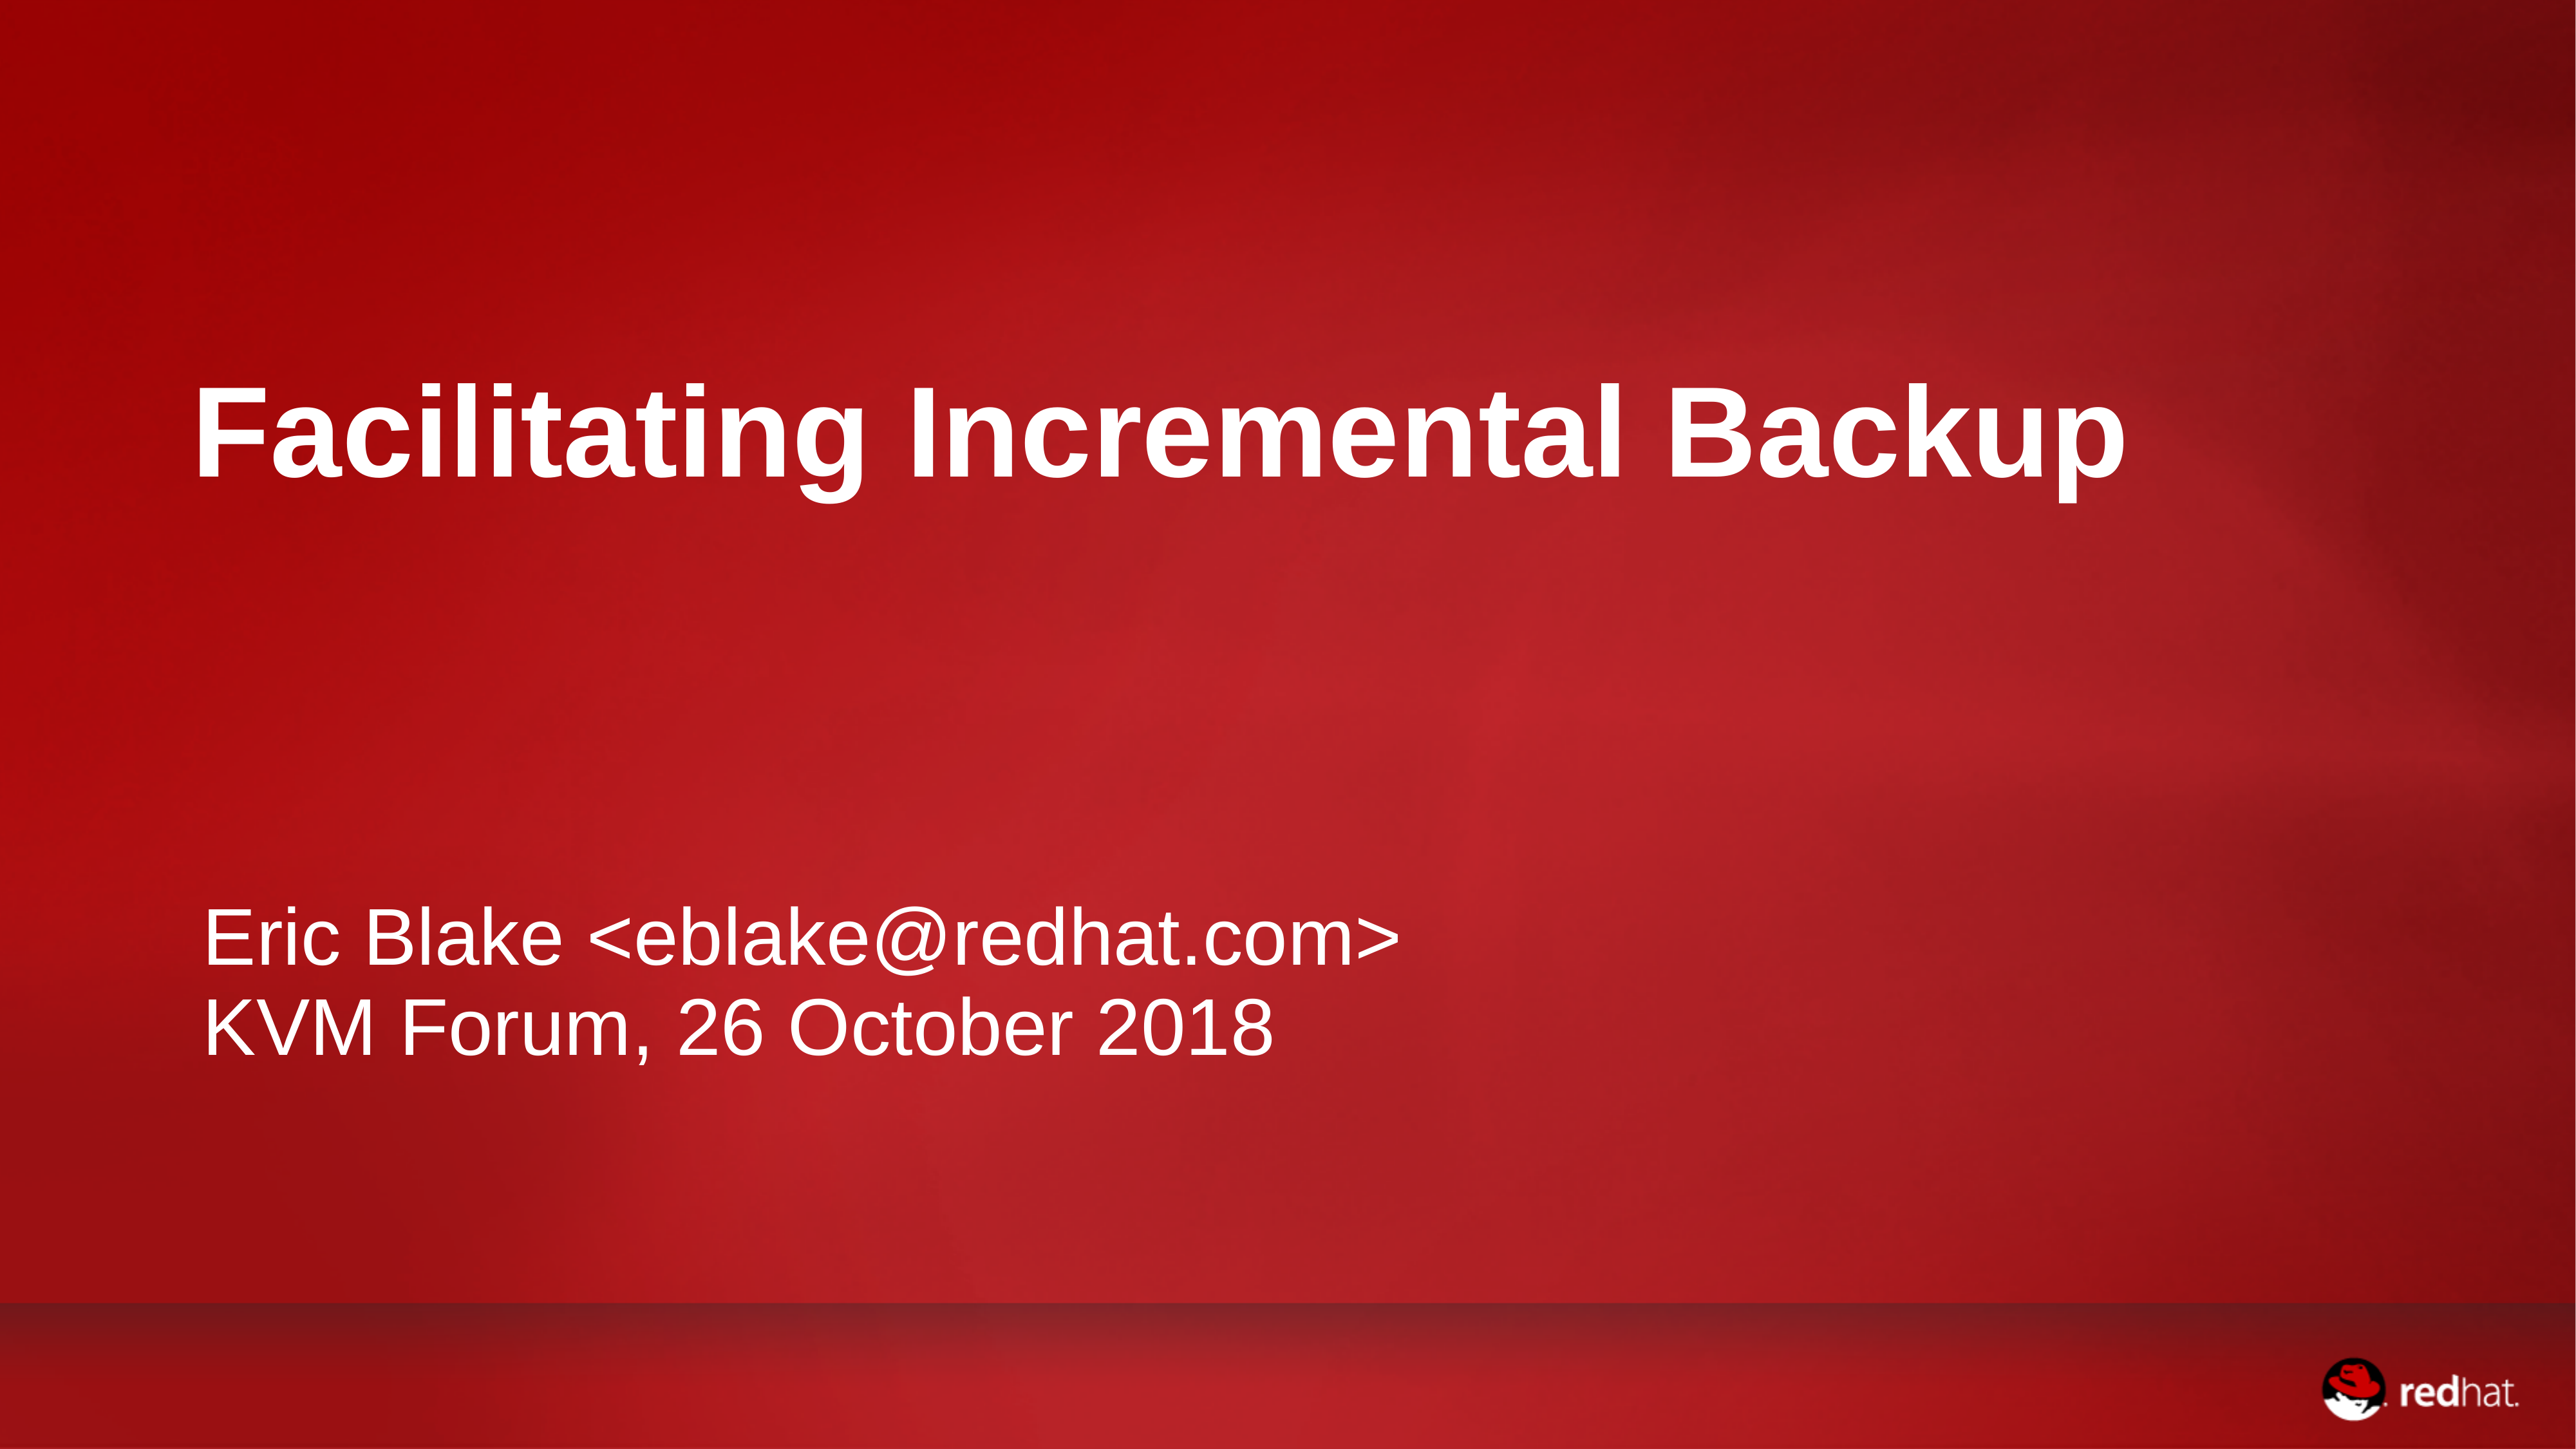

Facilitating Incremental Backup
Eric Blake <eblake@redhat.com>
KVM Forum, 26 October 2018